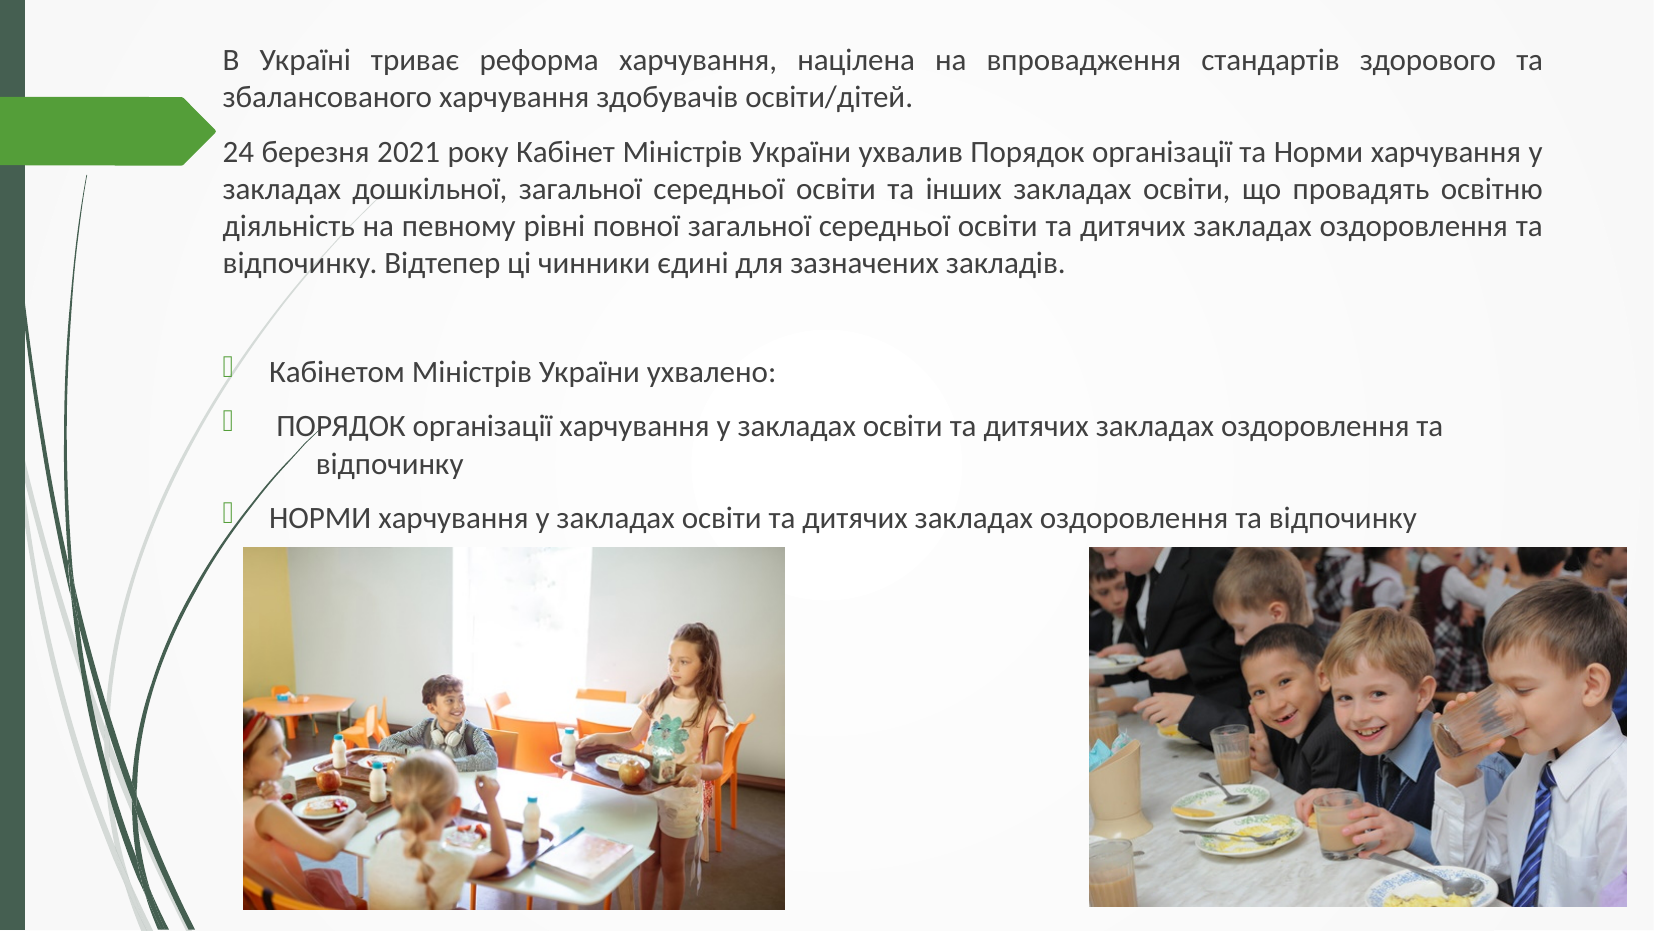

# В Україні триває реформа харчування, націлена на впровадження стандартів здорового та збалансованого харчування здобувачів освіти/дітей.
24 березня 2021 року Кабінет Міністрів України ухвалив Порядок організації та Норми харчування у закладах дошкільної, загальної середньої освіти та інших закладах освіти, що провадять освітню діяльність на певному рівні повної загальної середньої освіти та дитячих закладах оздоровлення та відпочинку. Відтепер ці чинники єдині для зазначених закладів.
Кабінетом Міністрів України ухвалено:
 ПОРЯДОК організації харчування у закладах освіти та дитячих закладах оздоровлення та відпочинку
НОРМИ харчування у закладах освіти та дитячих закладах оздоровлення та відпочинку